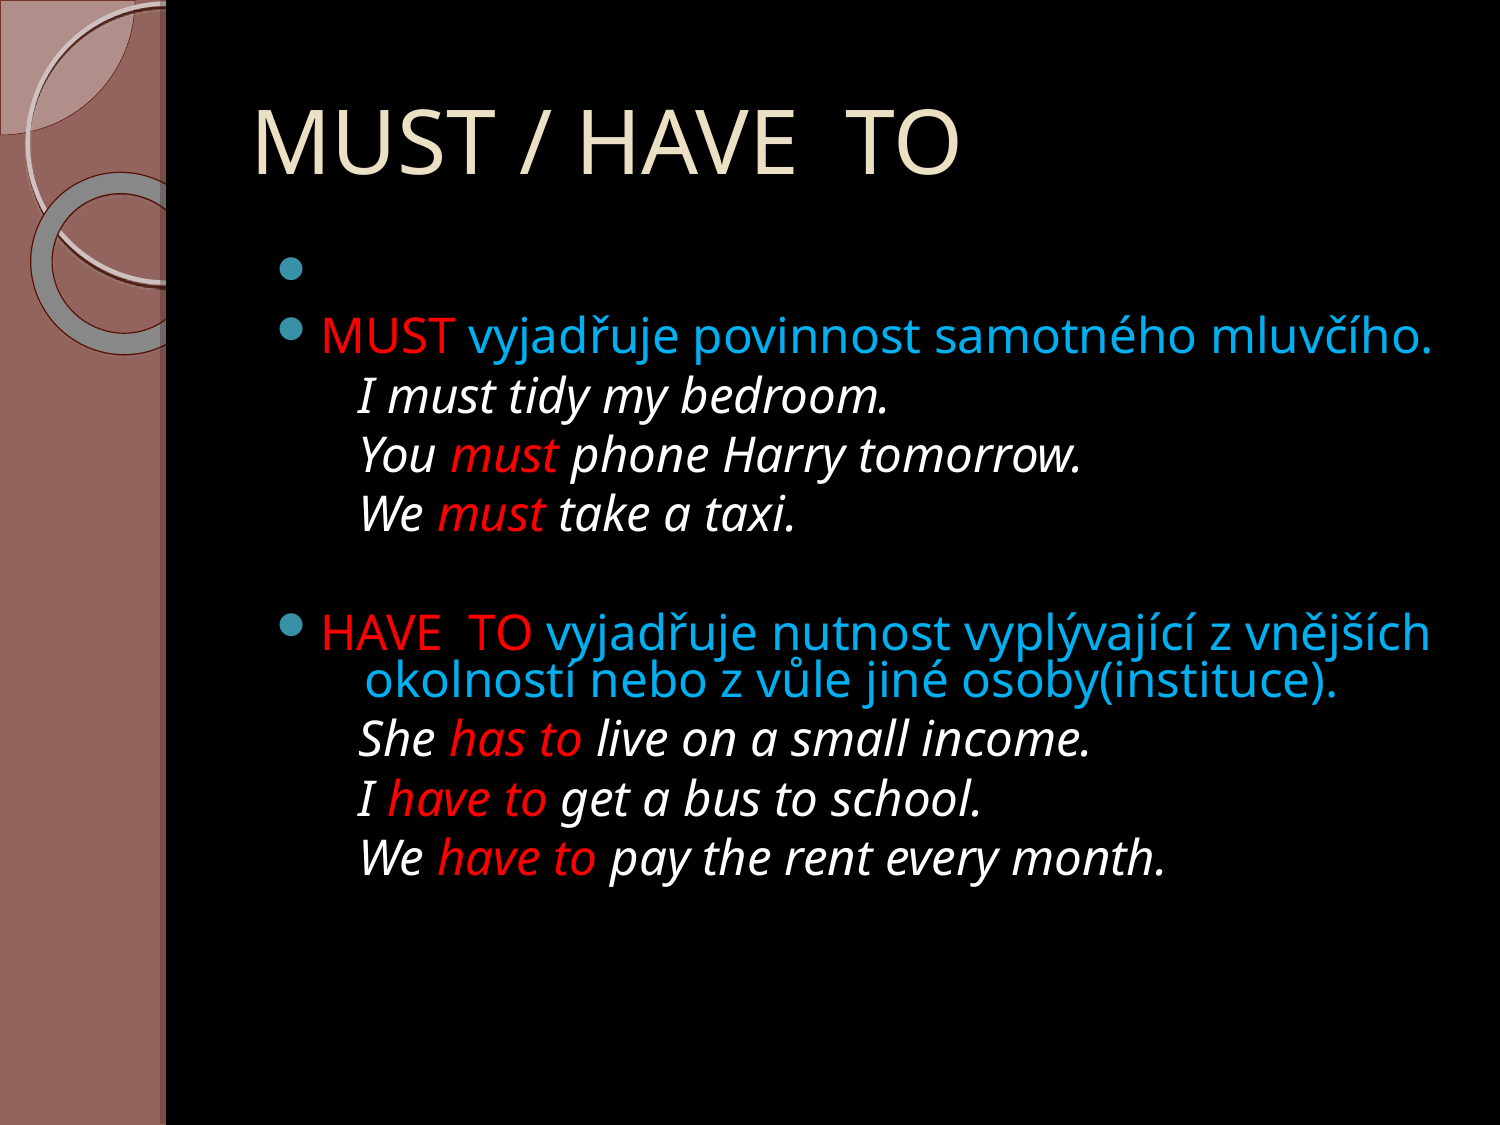

# MUST / HAVE TO
MUST vyjadřuje povinnost samotného mluvčího.
 I must tidy my bedroom.
 You must phone Harry tomorrow.
 We must take a taxi.
HAVE TO vyjadřuje nutnost vyplývající z vnějších okolností nebo z vůle jiné osoby(instituce).
 She has to live on a small income.
 I have to get a bus to school.
 We have to pay the rent every month.